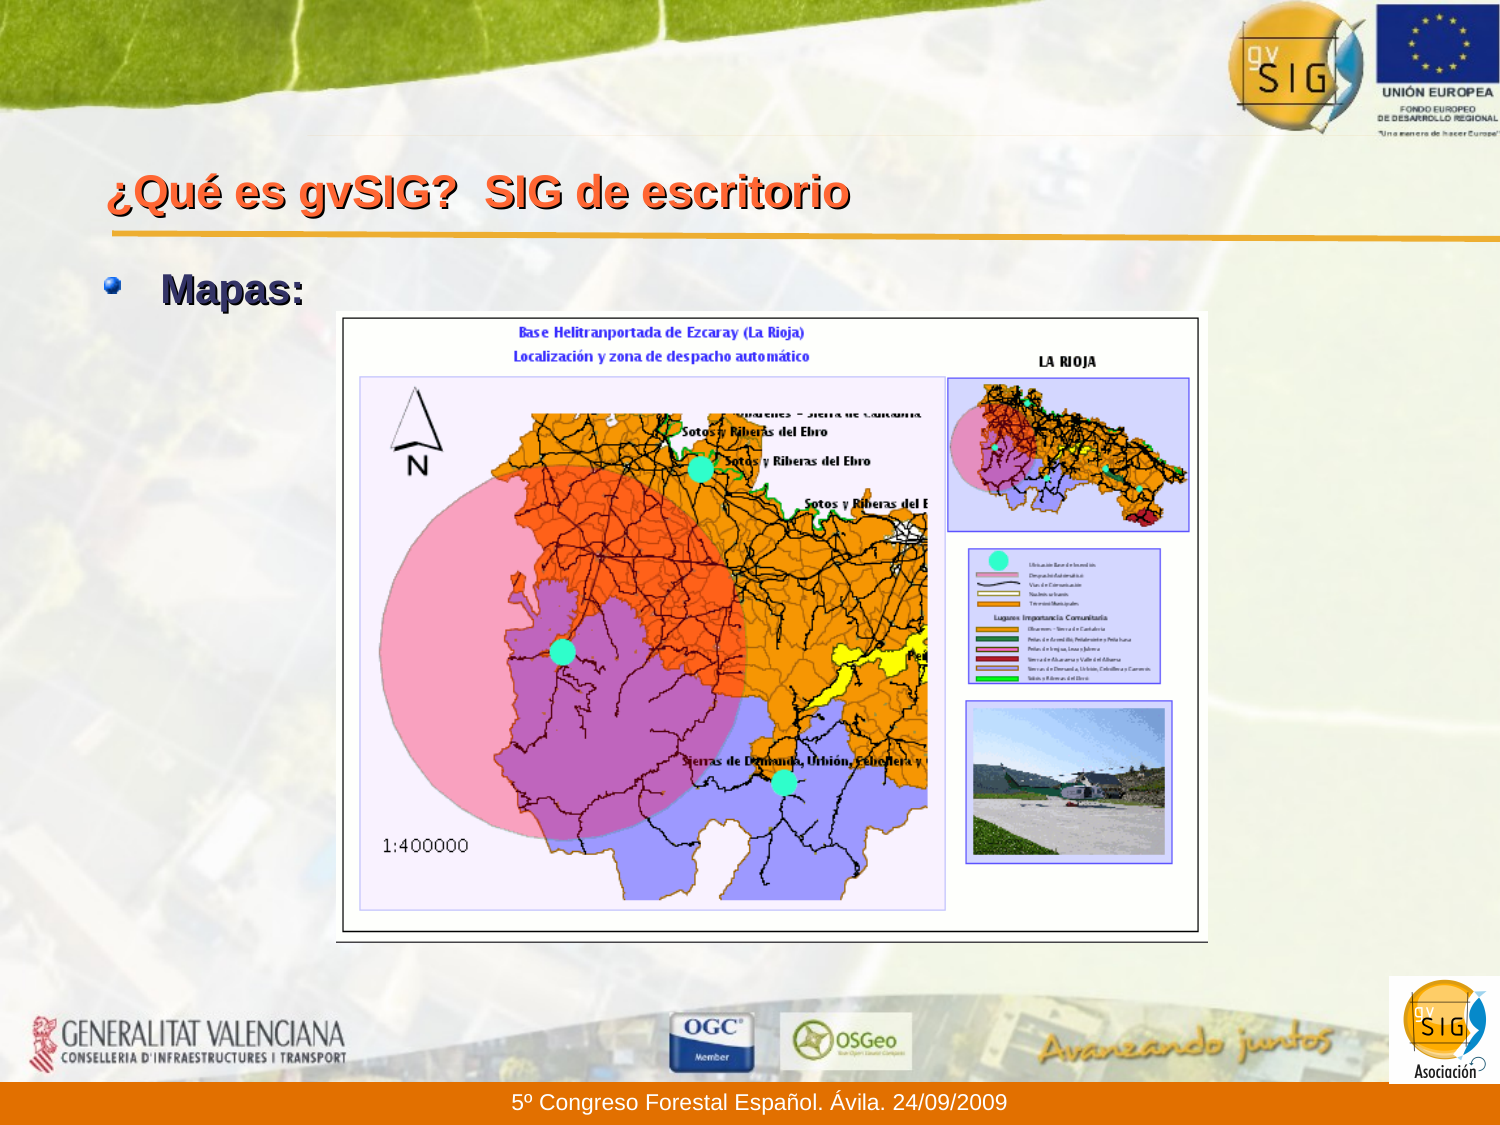

¿Qué es gvSIG? SIG de escritorio
Mapas: